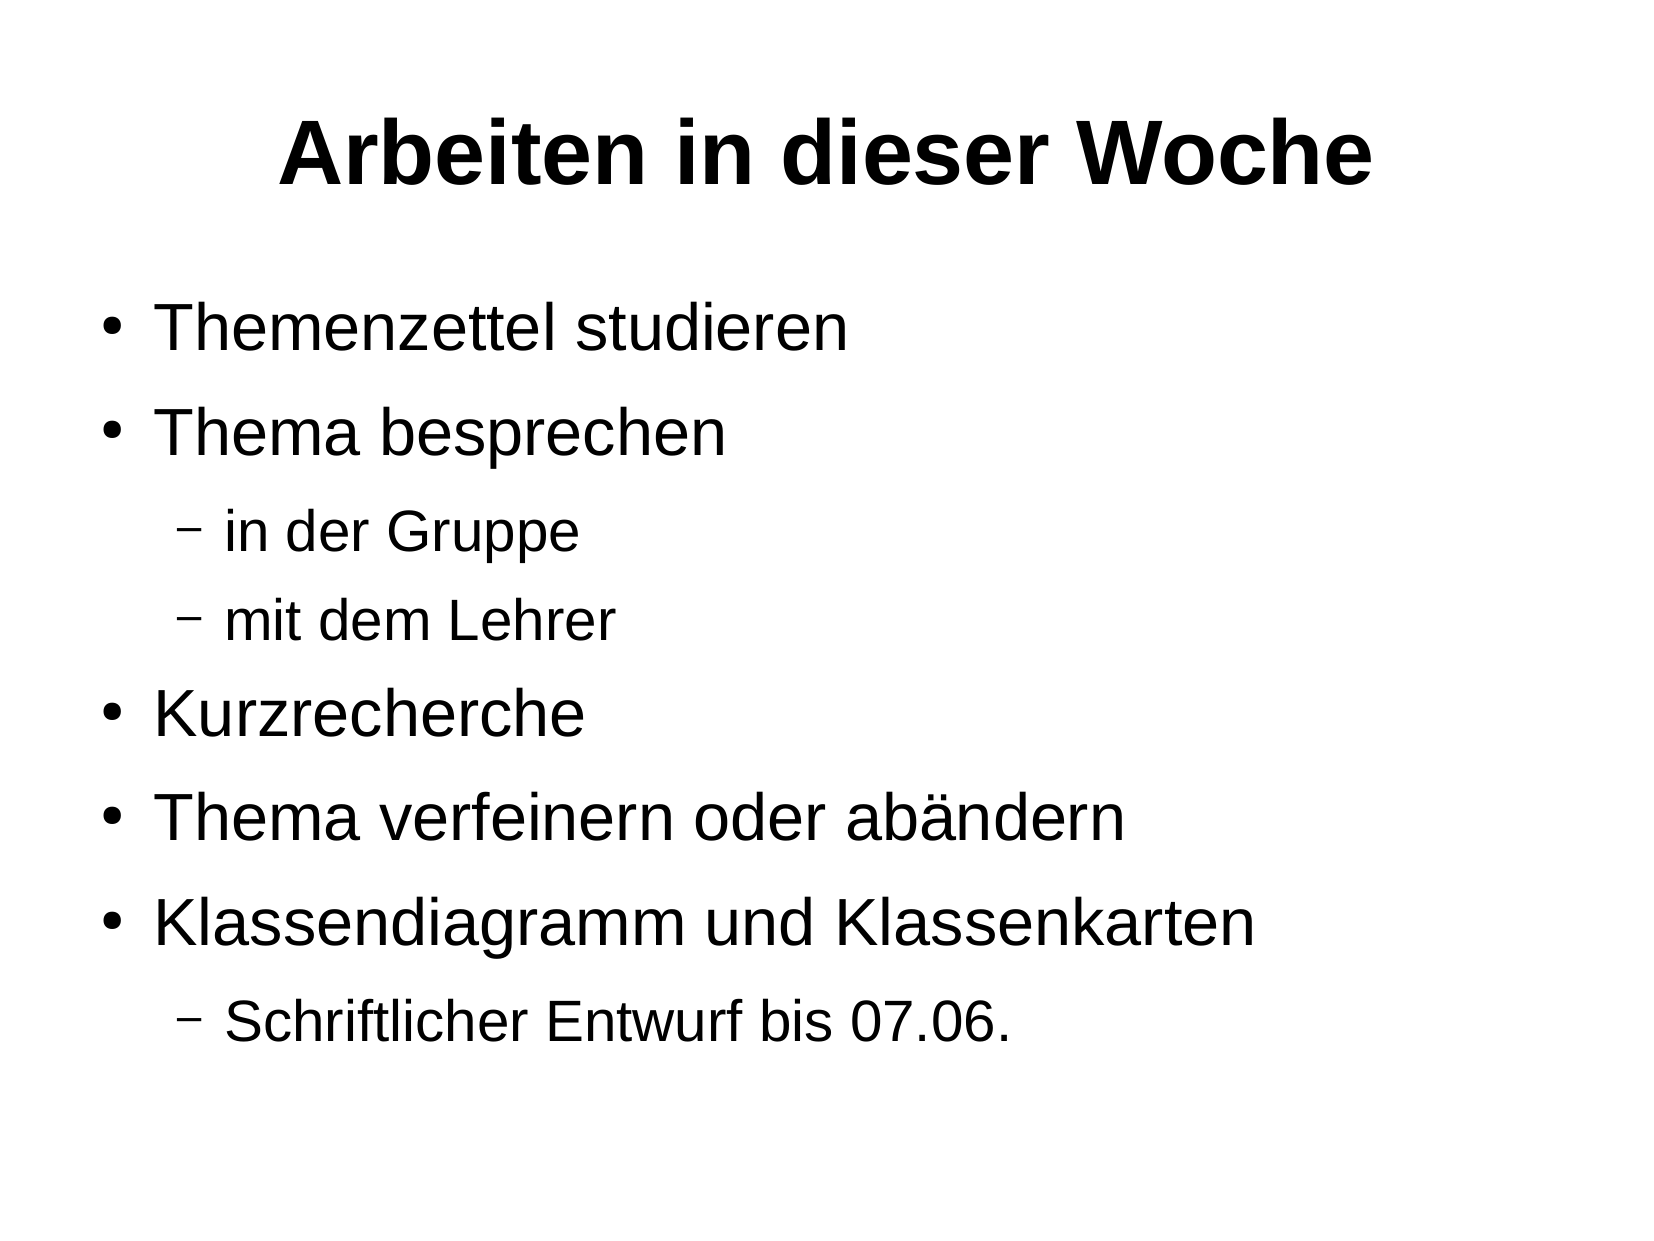

# Arbeiten in dieser Woche
Themenzettel studieren
Thema besprechen
in der Gruppe
mit dem Lehrer
Kurzrecherche
Thema verfeinern oder abändern
Klassendiagramm und Klassenkarten
Schriftlicher Entwurf bis 07.06.